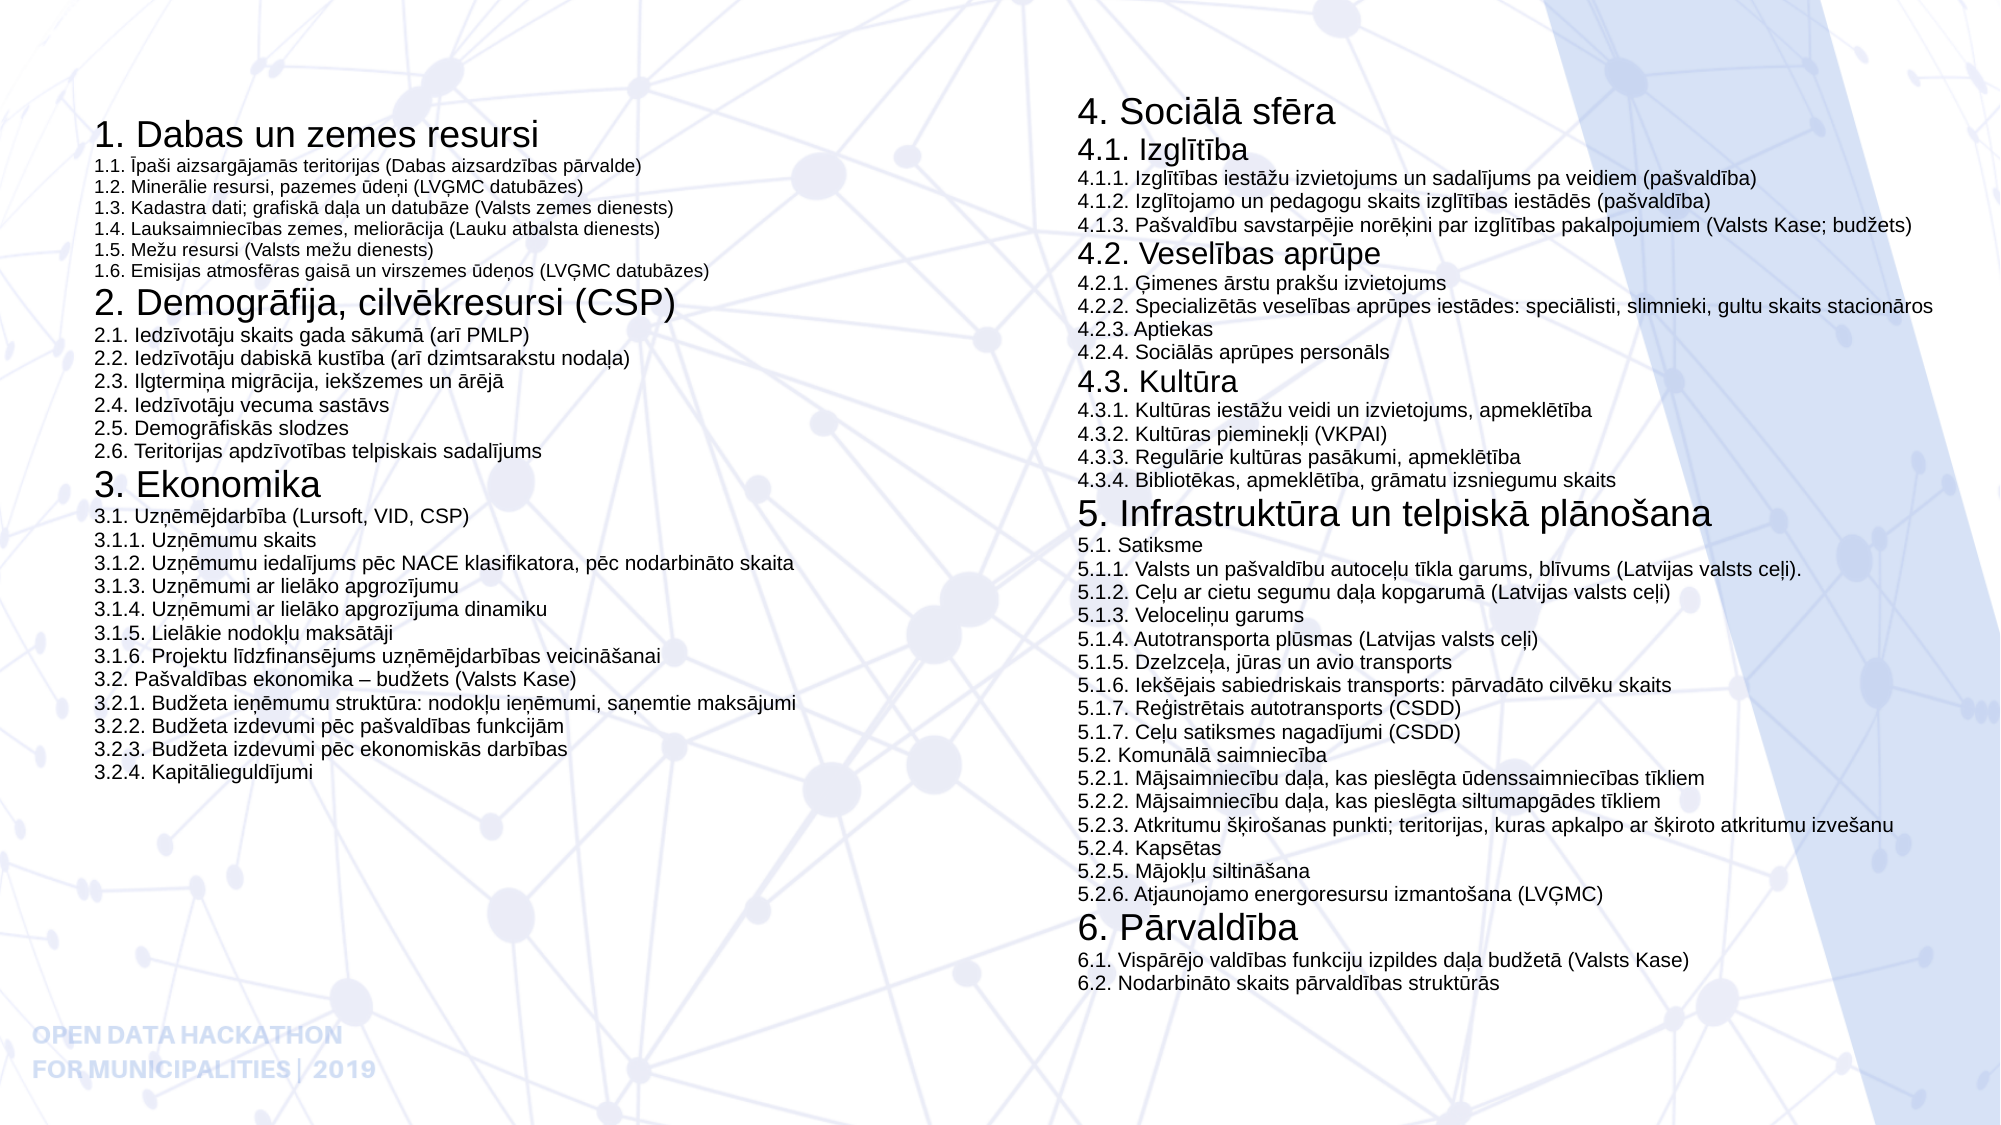

4. Sociālā sfēra
4.1. Izglītība
4.1.1. Izglītības iestāžu izvietojums un sadalījums pa veidiem (pašvaldība)
4.1.2. Izglītojamo un pedagogu skaits izglītības iestādēs (pašvaldība)
4.1.3. Pašvaldību savstarpējie norēķini par izglītības pakalpojumiem (Valsts Kase; budžets)
4.2. Veselības aprūpe
4.2.1. Ģimenes ārstu prakšu izvietojums
4.2.2. Specializētās veselības aprūpes iestādes: speciālisti, slimnieki, gultu skaits stacionāros
4.2.3. Aptiekas
4.2.4. Sociālās aprūpes personāls
4.3. Kultūra
4.3.1. Kultūras iestāžu veidi un izvietojums, apmeklētība
4.3.2. Kultūras pieminekļi (VKPAI)
4.3.3. Regulārie kultūras pasākumi, apmeklētība
4.3.4. Bibliotēkas, apmeklētība, grāmatu izsniegumu skaits
5. Infrastruktūra un telpiskā plānošana
5.1. Satiksme
5.1.1. Valsts un pašvaldību autoceļu tīkla garums, blīvums (Latvijas valsts ceļi).
5.1.2. Ceļu ar cietu segumu daļa kopgarumā (Latvijas valsts ceļi)
5.1.3. Veloceliņu garums
5.1.4. Autotransporta plūsmas (Latvijas valsts ceļi)
5.1.5. Dzelzceļa, jūras un avio transports
5.1.6. Iekšējais sabiedriskais transports: pārvadāto cilvēku skaits
5.1.7. Reģistrētais autotransports (CSDD)
5.1.7. Ceļu satiksmes nagadījumi (CSDD)
5.2. Komunālā saimniecība
5.2.1. Mājsaimniecību daļa, kas pieslēgta ūdenssaimniecības tīkliem
5.2.2. Mājsaimniecību daļa, kas pieslēgta siltumapgādes tīkliem
5.2.3. Atkritumu šķirošanas punkti; teritorijas, kuras apkalpo ar šķiroto atkritumu izvešanu
5.2.4. Kapsētas
5.2.5. Mājokļu siltināšana
5.2.6. Atjaunojamo energoresursu izmantošana (LVĢMC)
6. Pārvaldība
6.1. Vispārējo valdības funkciju izpildes daļa budžetā (Valsts Kase)
6.2. Nodarbināto skaits pārvaldības struktūrās
1. Dabas un zemes resursi
1.1. Īpaši aizsargājamās teritorijas (Dabas aizsardzības pārvalde)
1.2. Minerālie resursi, pazemes ūdeņi (LVĢMC datubāzes)
1.3. Kadastra dati; grafiskā daļa un datubāze (Valsts zemes dienests)
1.4. Lauksaimniecības zemes, meliorācija (Lauku atbalsta dienests)
1.5. Mežu resursi (Valsts mežu dienests)
1.6. Emisijas atmosfēras gaisā un virszemes ūdeņos (LVĢMC datubāzes)
2. Demogrāfija, cilvēkresursi (CSP)
2.1. Iedzīvotāju skaits gada sākumā (arī PMLP)
2.2. Iedzīvotāju dabiskā kustība (arī dzimtsarakstu nodaļa)
2.3. Ilgtermiņa migrācija, iekšzemes un ārējā
2.4. Iedzīvotāju vecuma sastāvs
2.5. Demogrāfiskās slodzes
2.6. Teritorijas apdzīvotības telpiskais sadalījums
3. Ekonomika
3.1. Uzņēmējdarbība (Lursoft, VID, CSP)
3.1.1. Uzņēmumu skaits
3.1.2. Uzņēmumu iedalījums pēc NACE klasifikatora, pēc nodarbināto skaita
3.1.3. Uzņēmumi ar lielāko apgrozījumu
3.1.4. Uzņēmumi ar lielāko apgrozījuma dinamiku
3.1.5. Lielākie nodokļu maksātāji
3.1.6. Projektu līdzfinansējums uzņēmējdarbības veicināšanai
3.2. Pašvaldības ekonomika – budžets (Valsts Kase)
3.2.1. Budžeta ieņēmumu struktūra: nodokļu ieņēmumi, saņemtie maksājumi
3.2.2. Budžeta izdevumi pēc pašvaldības funkcijām
3.2.3. Budžeta izdevumi pēc ekonomiskās darbības
3.2.4. Kapitālieguldījumi